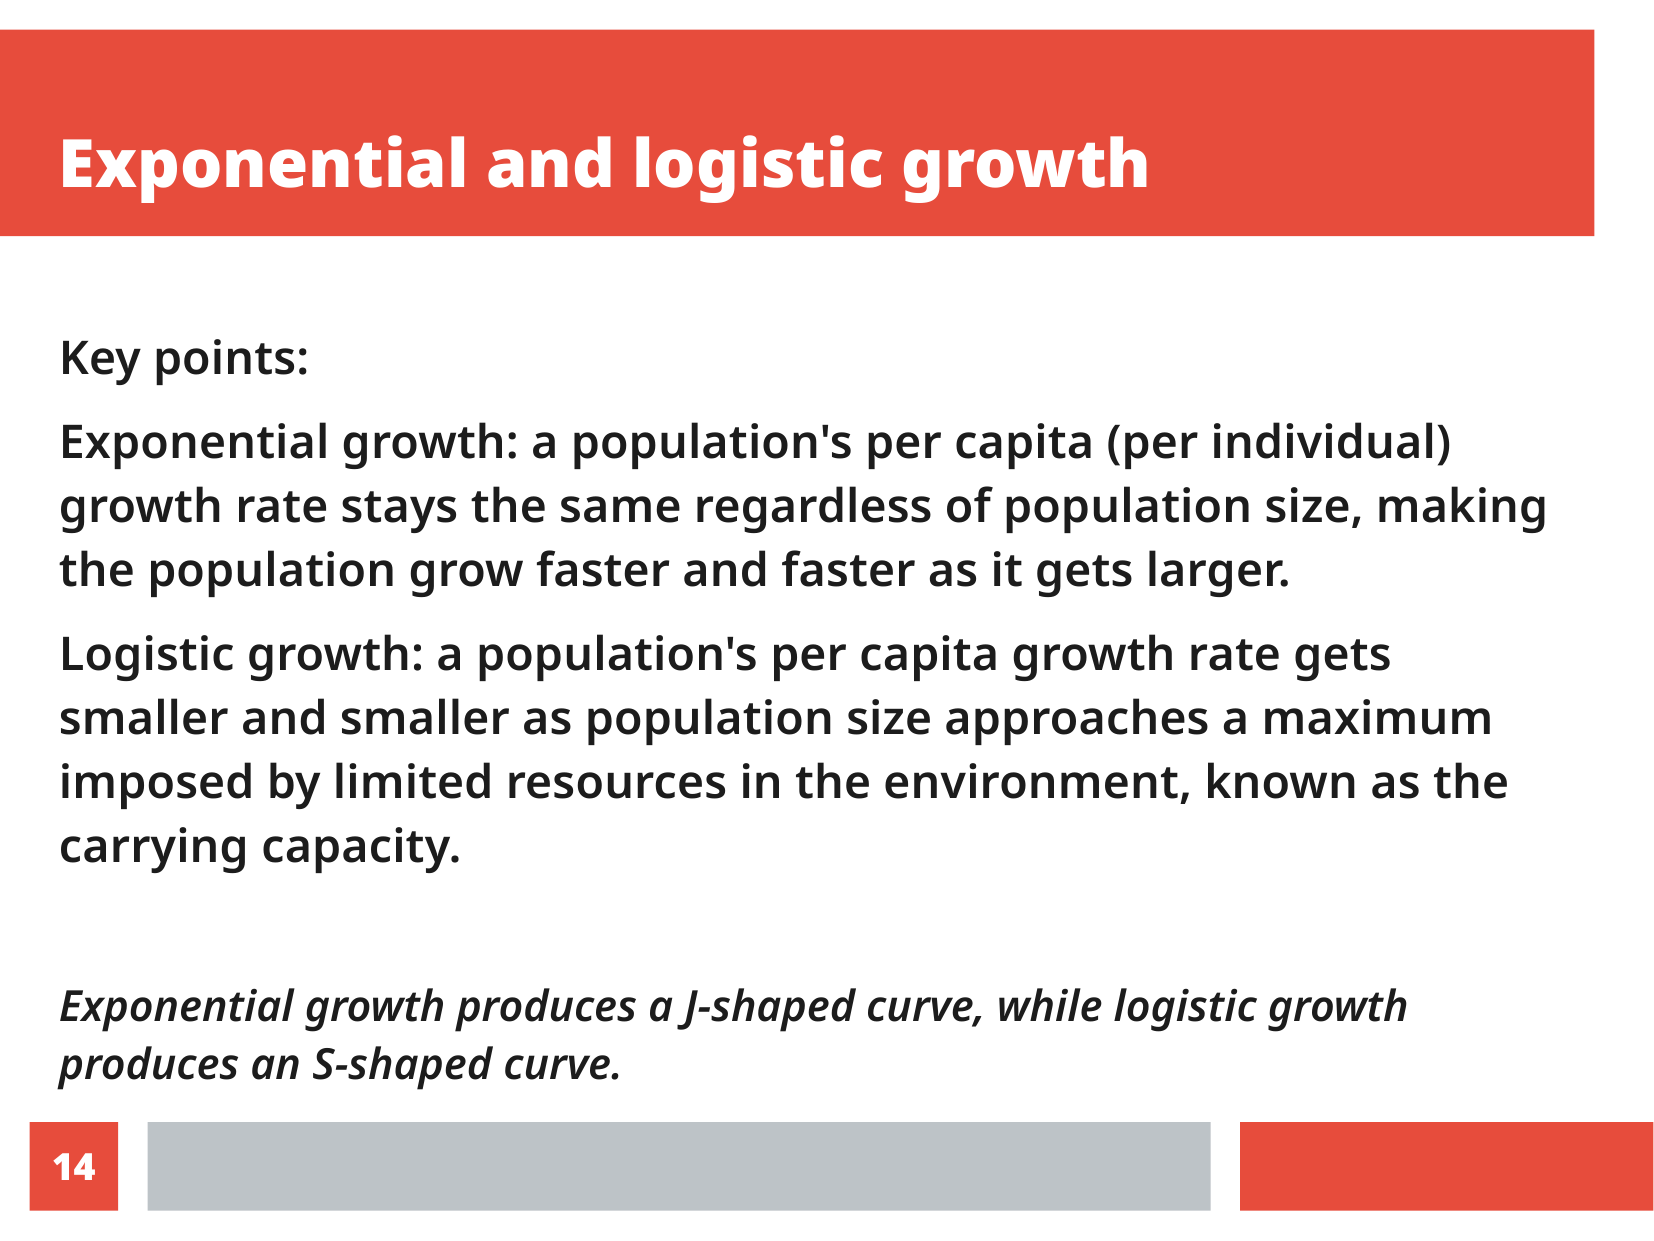

# Exponential and logistic growth
Key points:
Exponential growth: a population's per capita (per individual) growth rate stays the same regardless of population size, making the population grow faster and faster as it gets larger.
Logistic growth: a population's per capita growth rate gets smaller and smaller as population size approaches a maximum imposed by limited resources in the environment, known as the carrying capacity.
Exponential growth produces a J-shaped curve, while logistic growth produces an S-shaped curve.
14